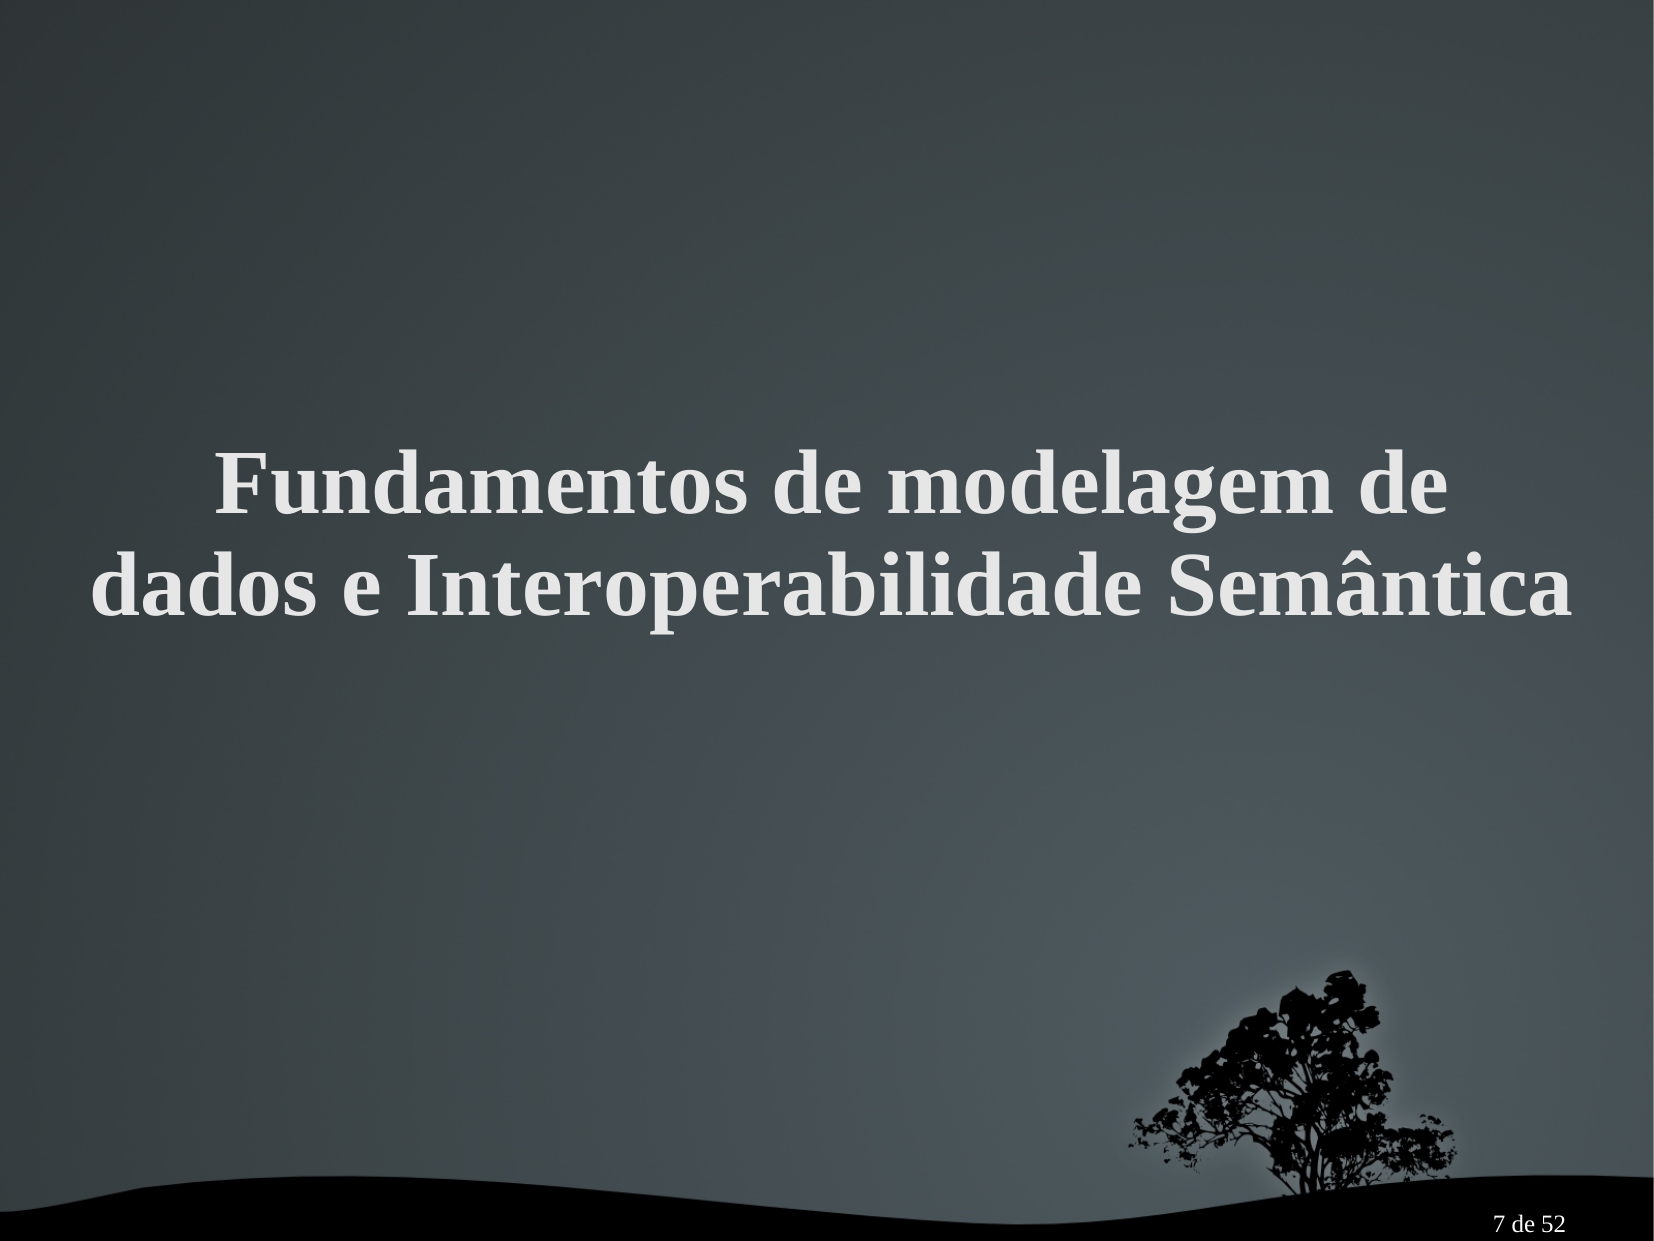

# Fundamentos de modelagem de dados e Interoperabilidade Semântica
7